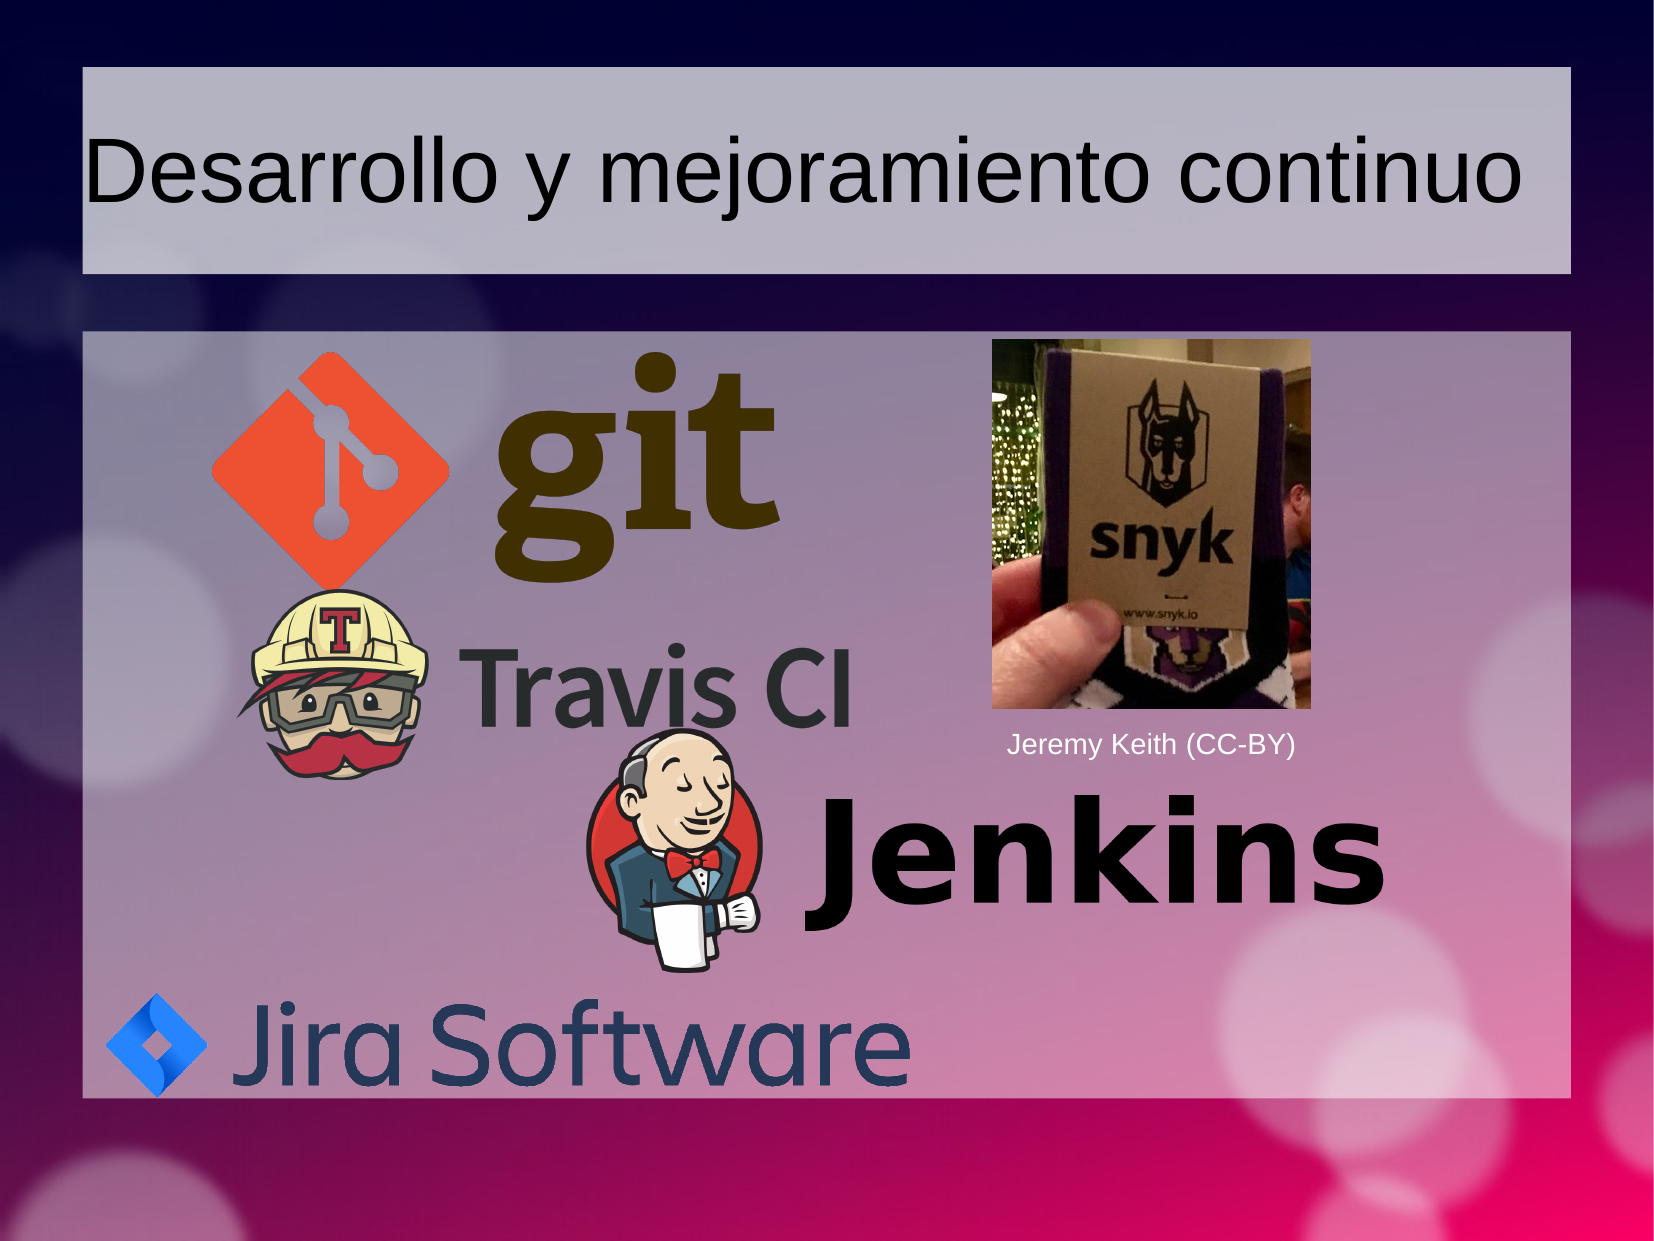

# Desarrollo y mejoramiento continuo
Jeremy Keith (CC-BY)